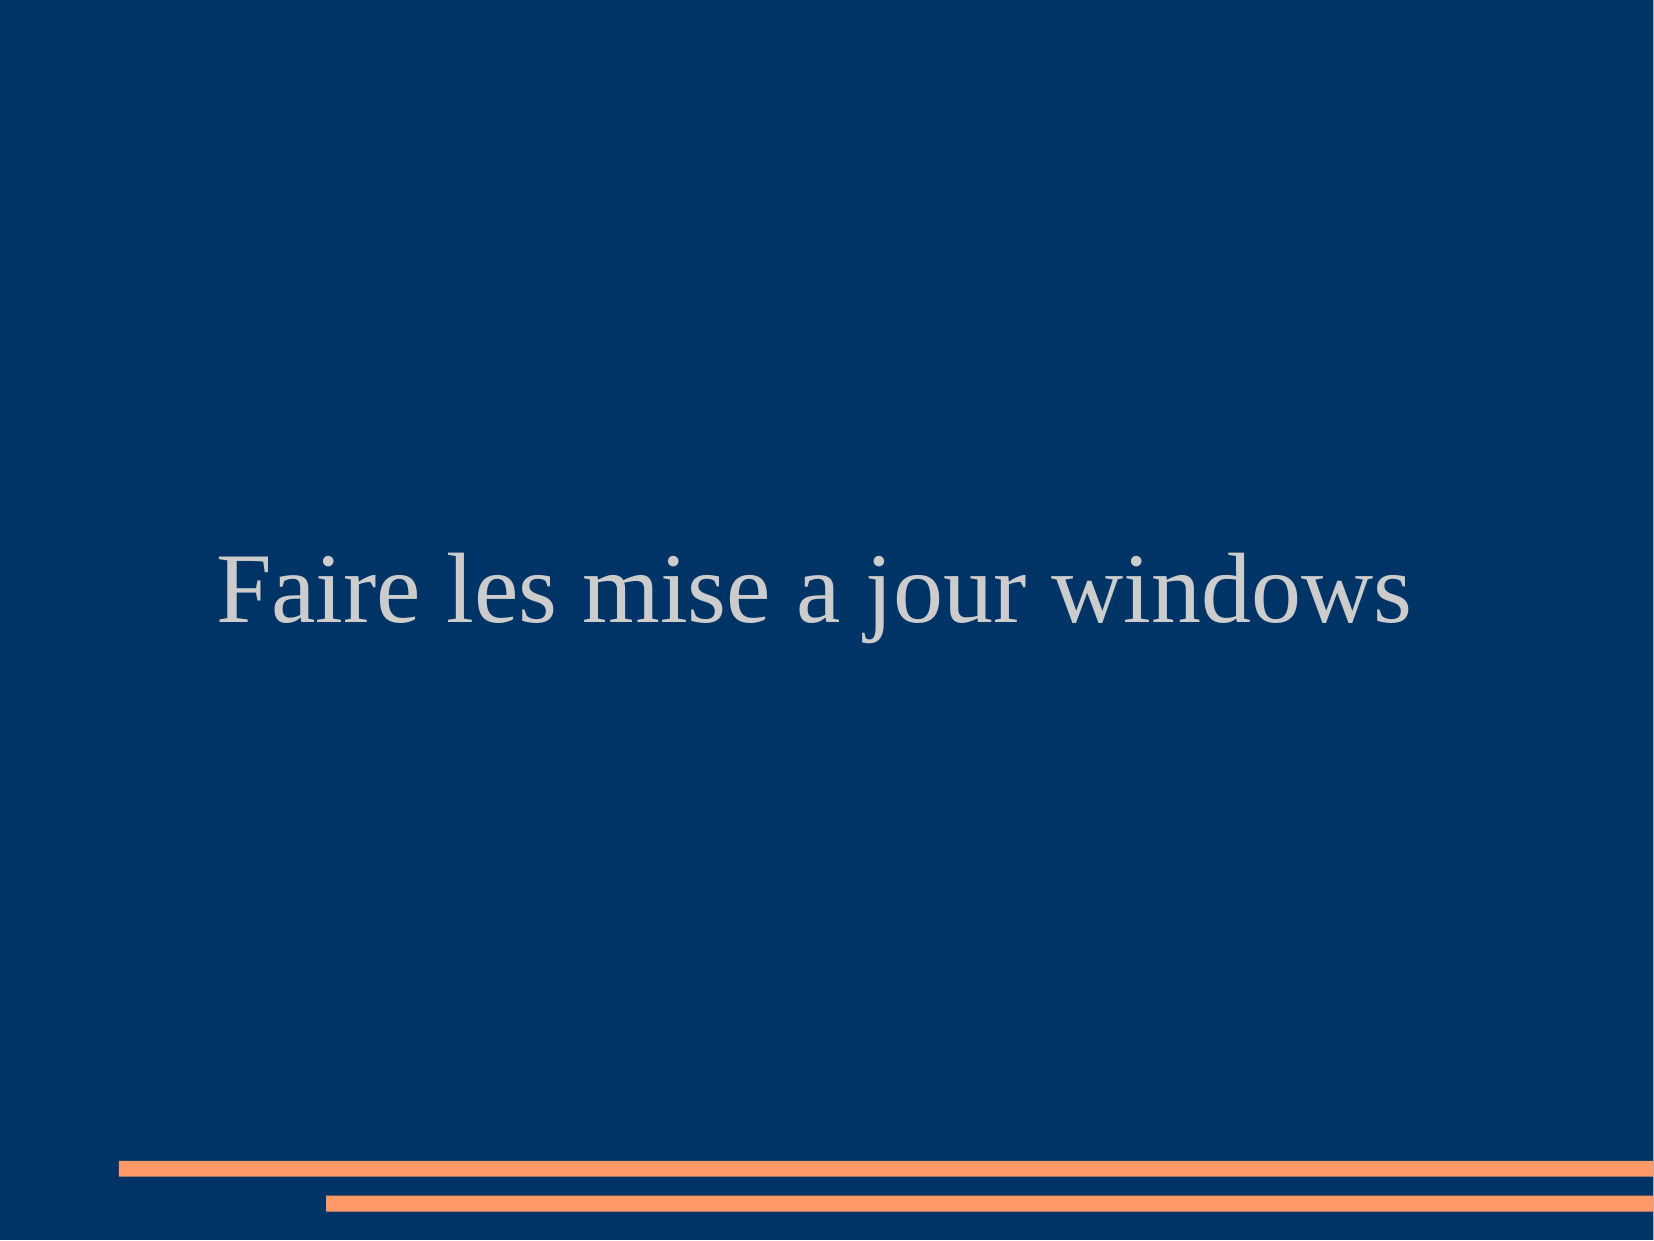

# Faire les mise a jour windows